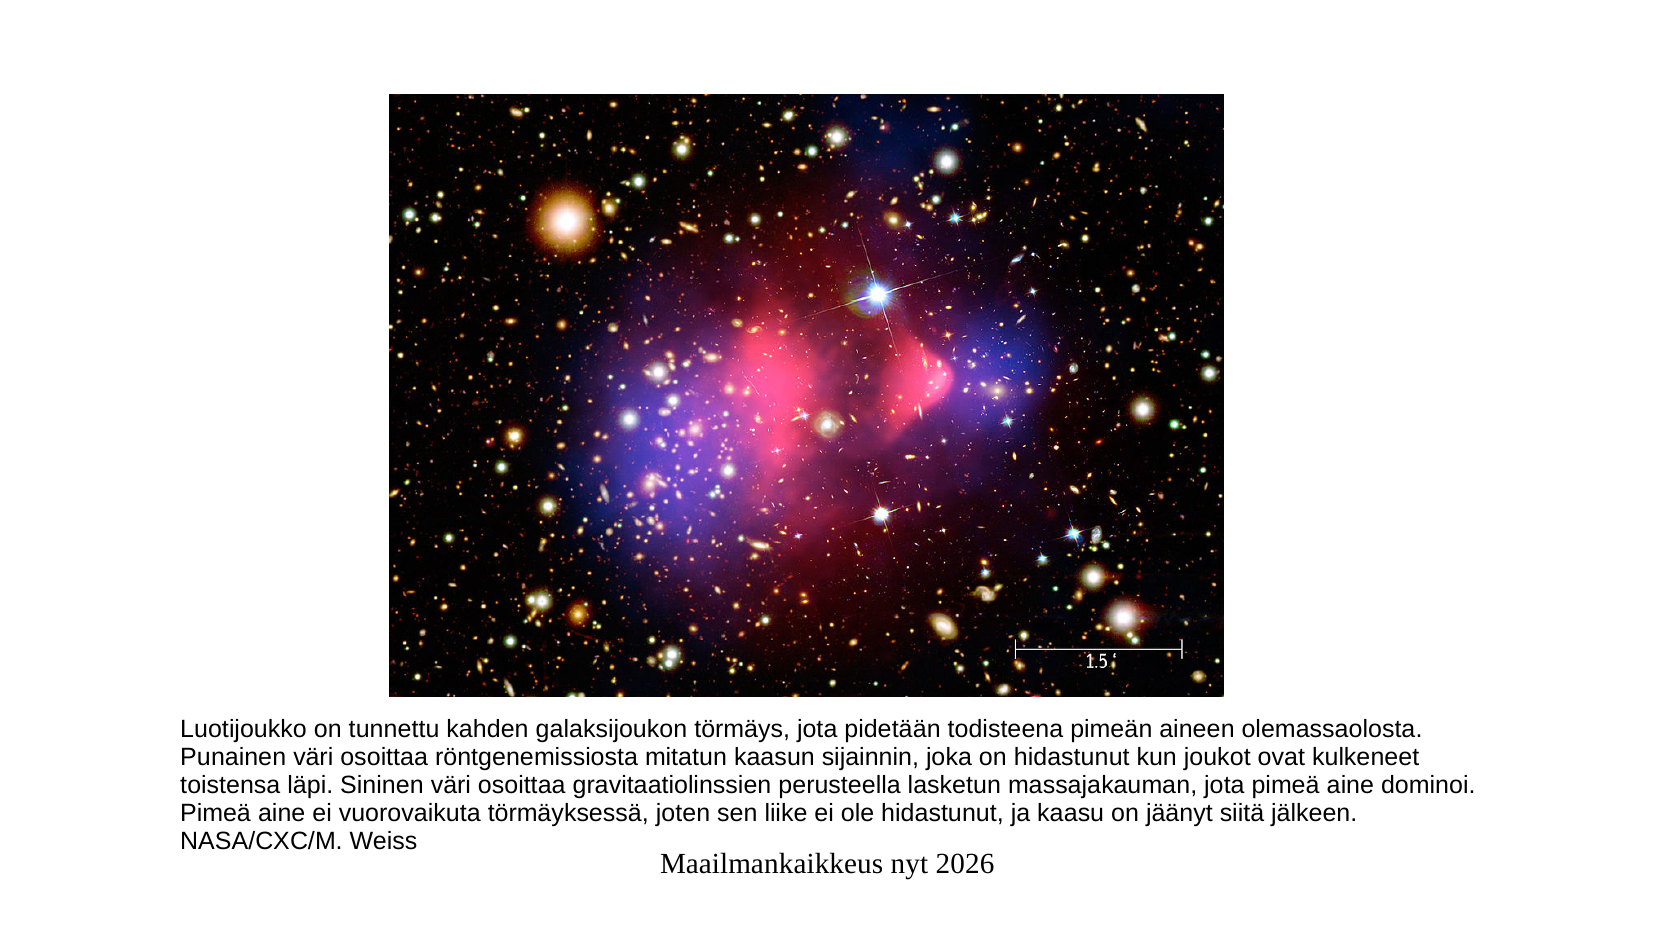

Luotijoukko on tunnettu kahden galaksijoukon törmäys, jota pidetään todisteena pimeän aineen olemassaolosta.
Punainen väri osoittaa röntgenemissiosta mitatun kaasun sijainnin, joka on hidastunut kun joukot ovat kulkeneet
toistensa läpi. Sininen väri osoittaa gravitaatiolinssien perusteella lasketun massajakauman, jota pimeä aine dominoi.
Pimeä aine ei vuorovaikuta törmäyksessä, joten sen liike ei ole hidastunut, ja kaasu on jäänyt siitä jälkeen.
NASA/CXC/M. Weiss